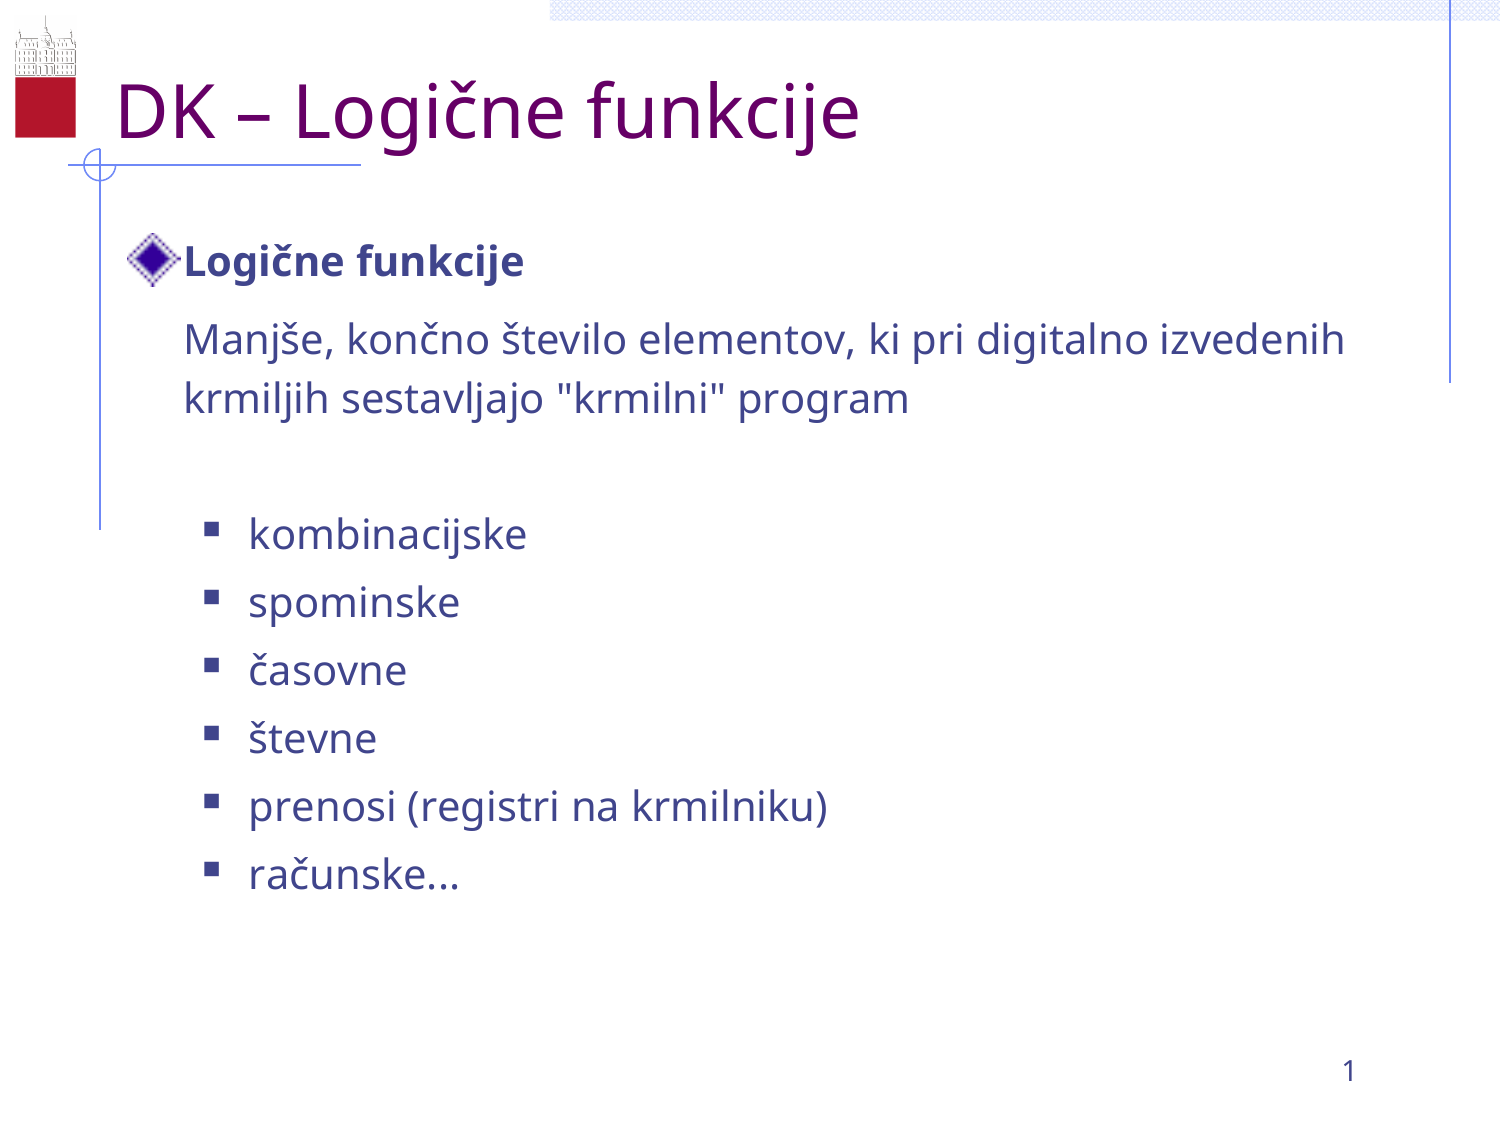

DK – Logične funkcije
# Logične funkcije
	Manjše, končno število elementov, ki pri digitalno izvedenih krmiljih sestavljajo "krmilni" program
kombinacijske
spominske
časovne
števne
prenosi (registri na krmilniku)
računske...